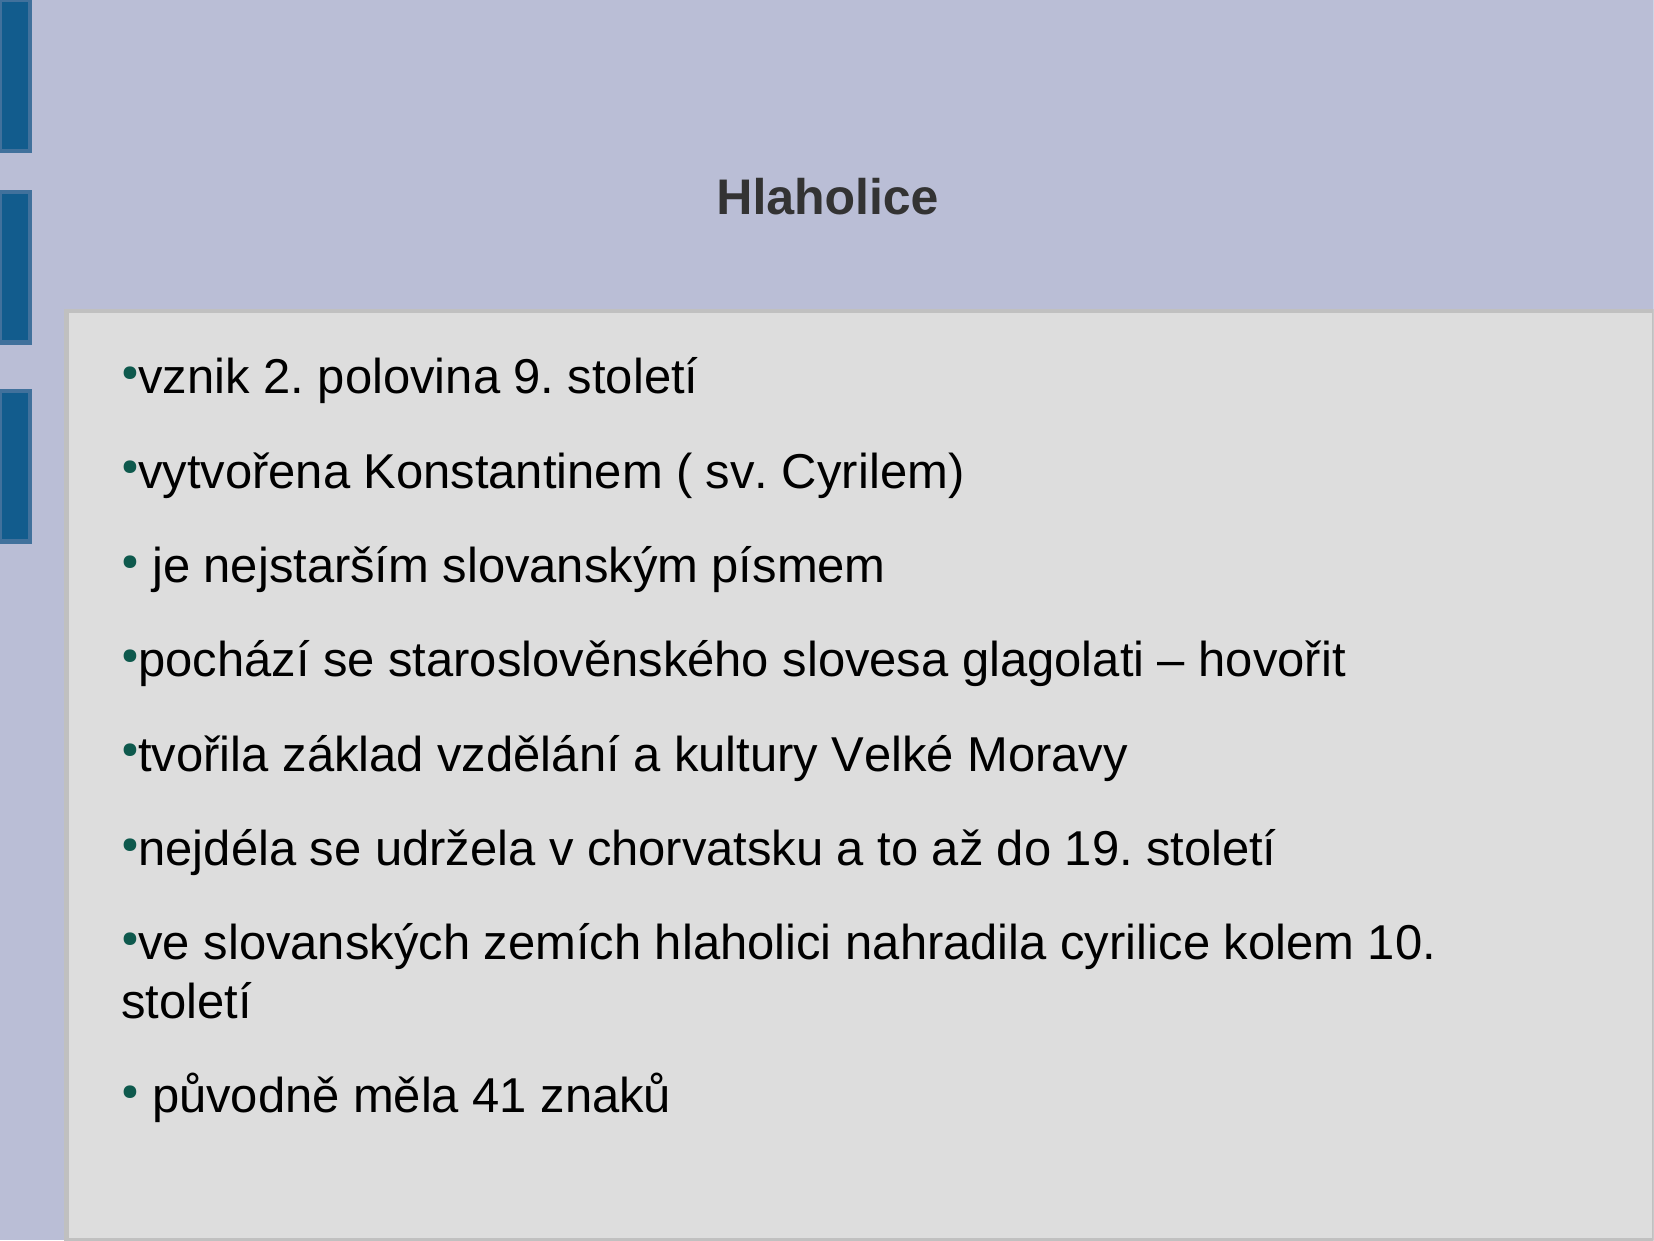

# Hlaholice
vznik 2. polovina 9. století
vytvořena Konstantinem ( sv. Cyrilem)
 je nejstarším slovanským písmem
pochází se staroslověnského slovesa glagolati – hovořit
tvořila základ vzdělání a kultury Velké Moravy
nejdéla se udržela v chorvatsku a to až do 19. století
ve slovanských zemích hlaholici nahradila cyrilice kolem 10. století
 původně měla 41 znaků